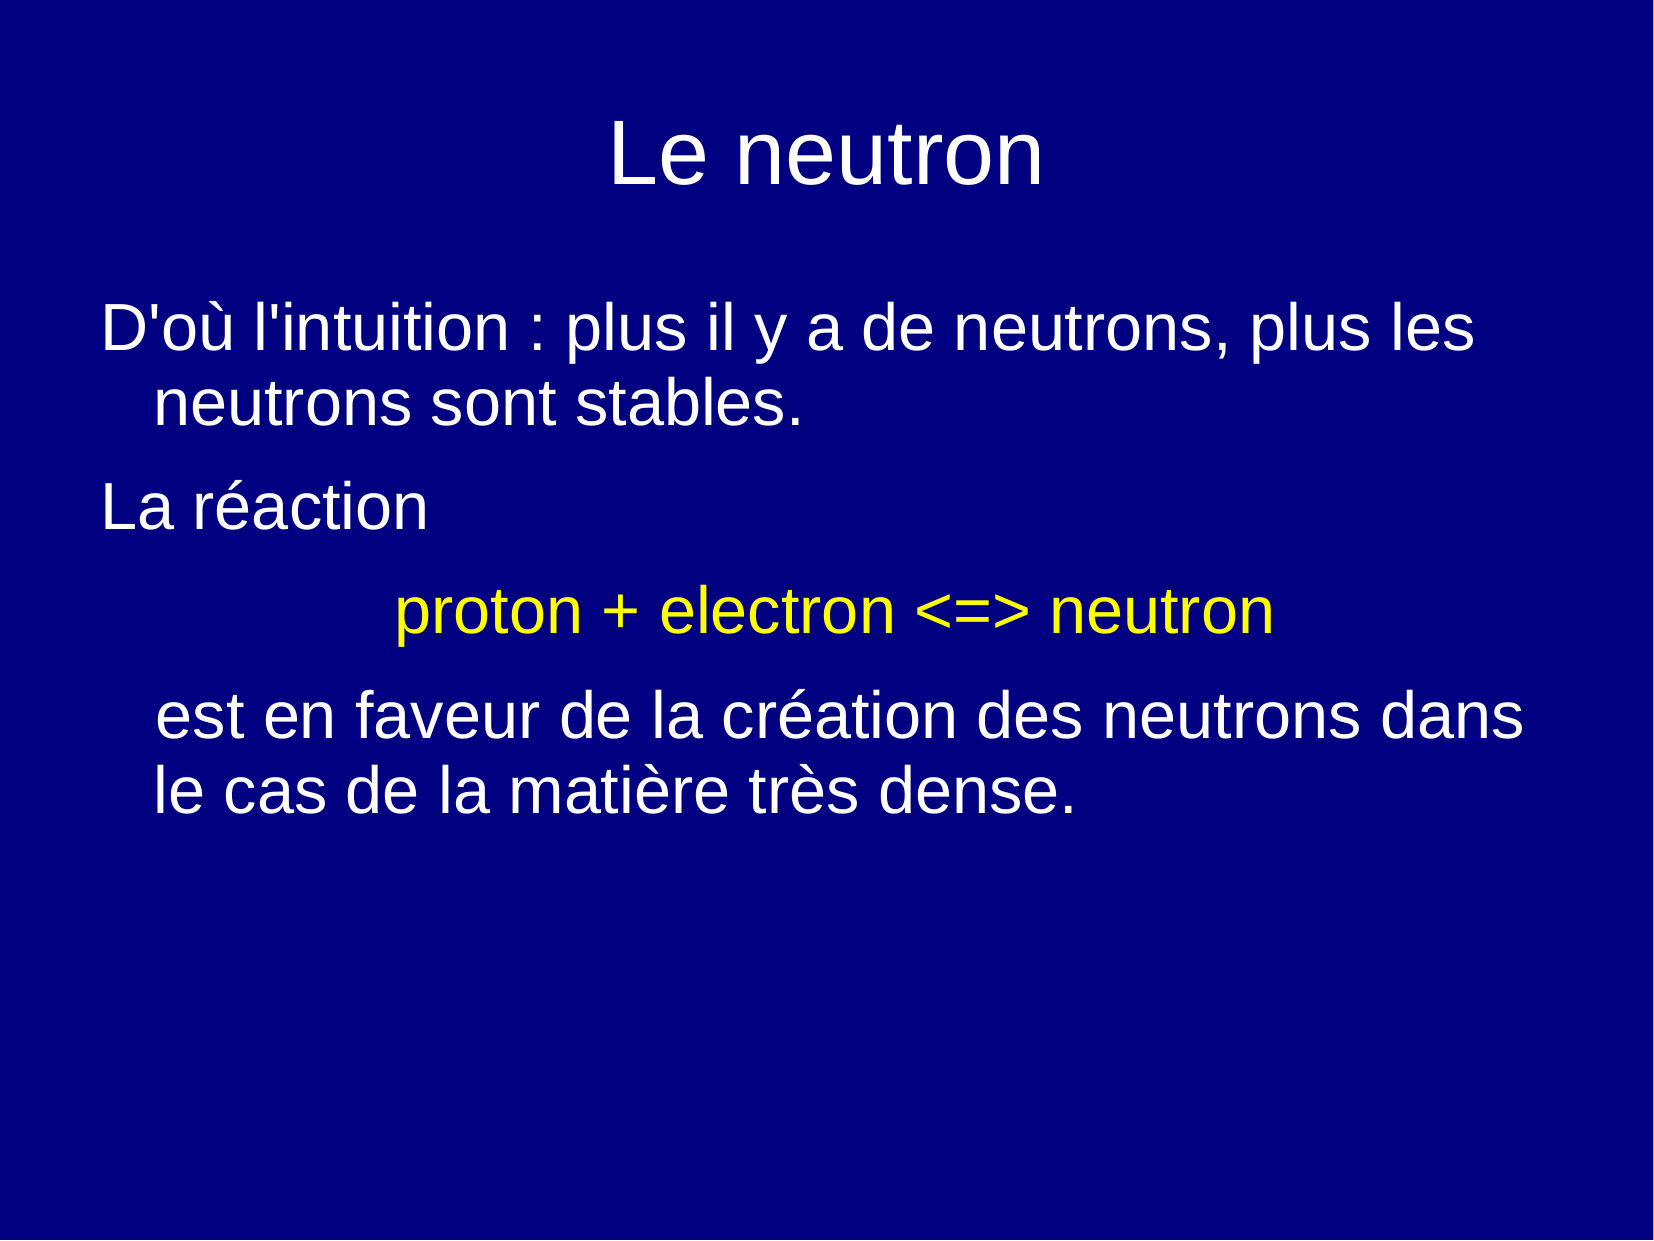

# Le neutron
D'où l'intuition : plus il y a de neutrons, plus les neutrons sont stables.
La réaction
proton + electron <=> neutron
 est en faveur de la création des neutrons dans le cas de la matière très dense.